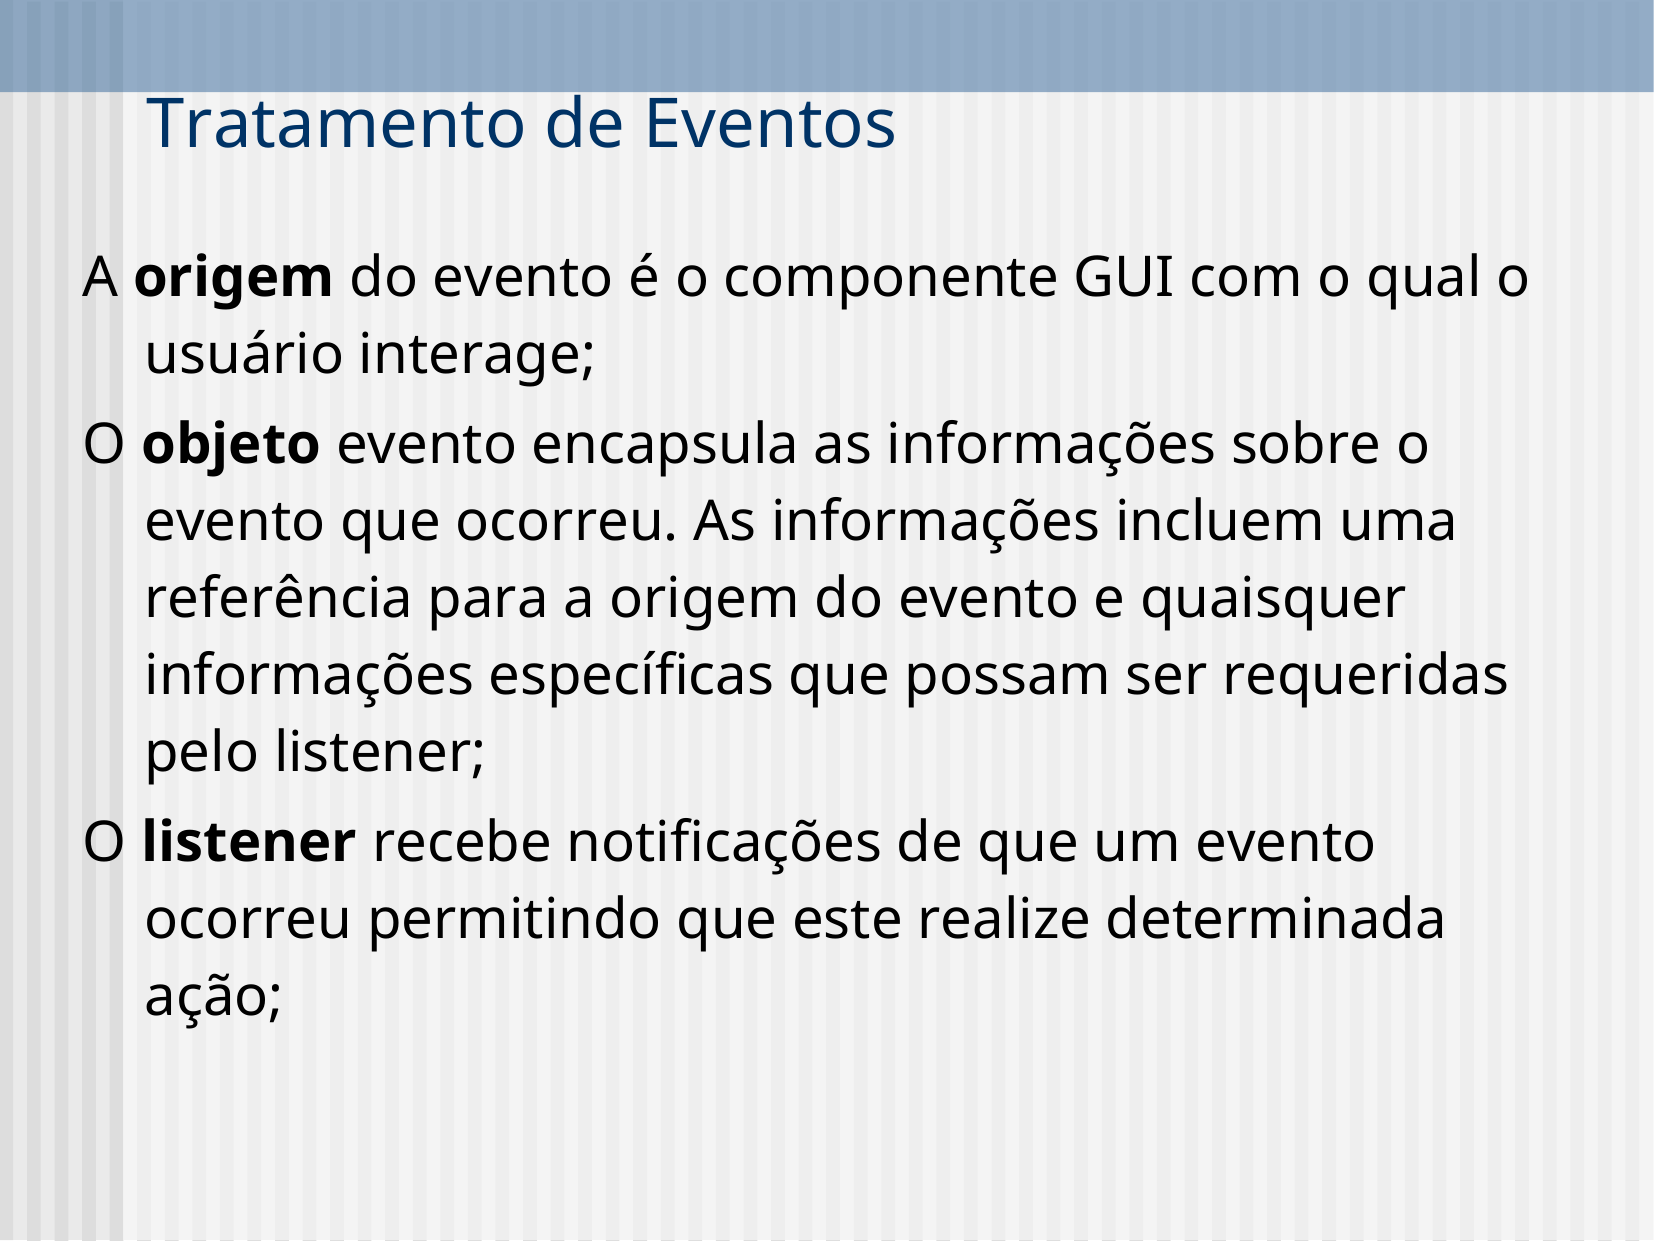

# Tratamento de Eventos
A origem do evento é o componente GUI com o qual o usuário interage;
O objeto evento encapsula as informações sobre o evento que ocorreu. As informações incluem uma referência para a origem do evento e quaisquer informações específicas que possam ser requeridas pelo listener;
O listener recebe notificações de que um evento ocorreu permitindo que este realize determinada ação;